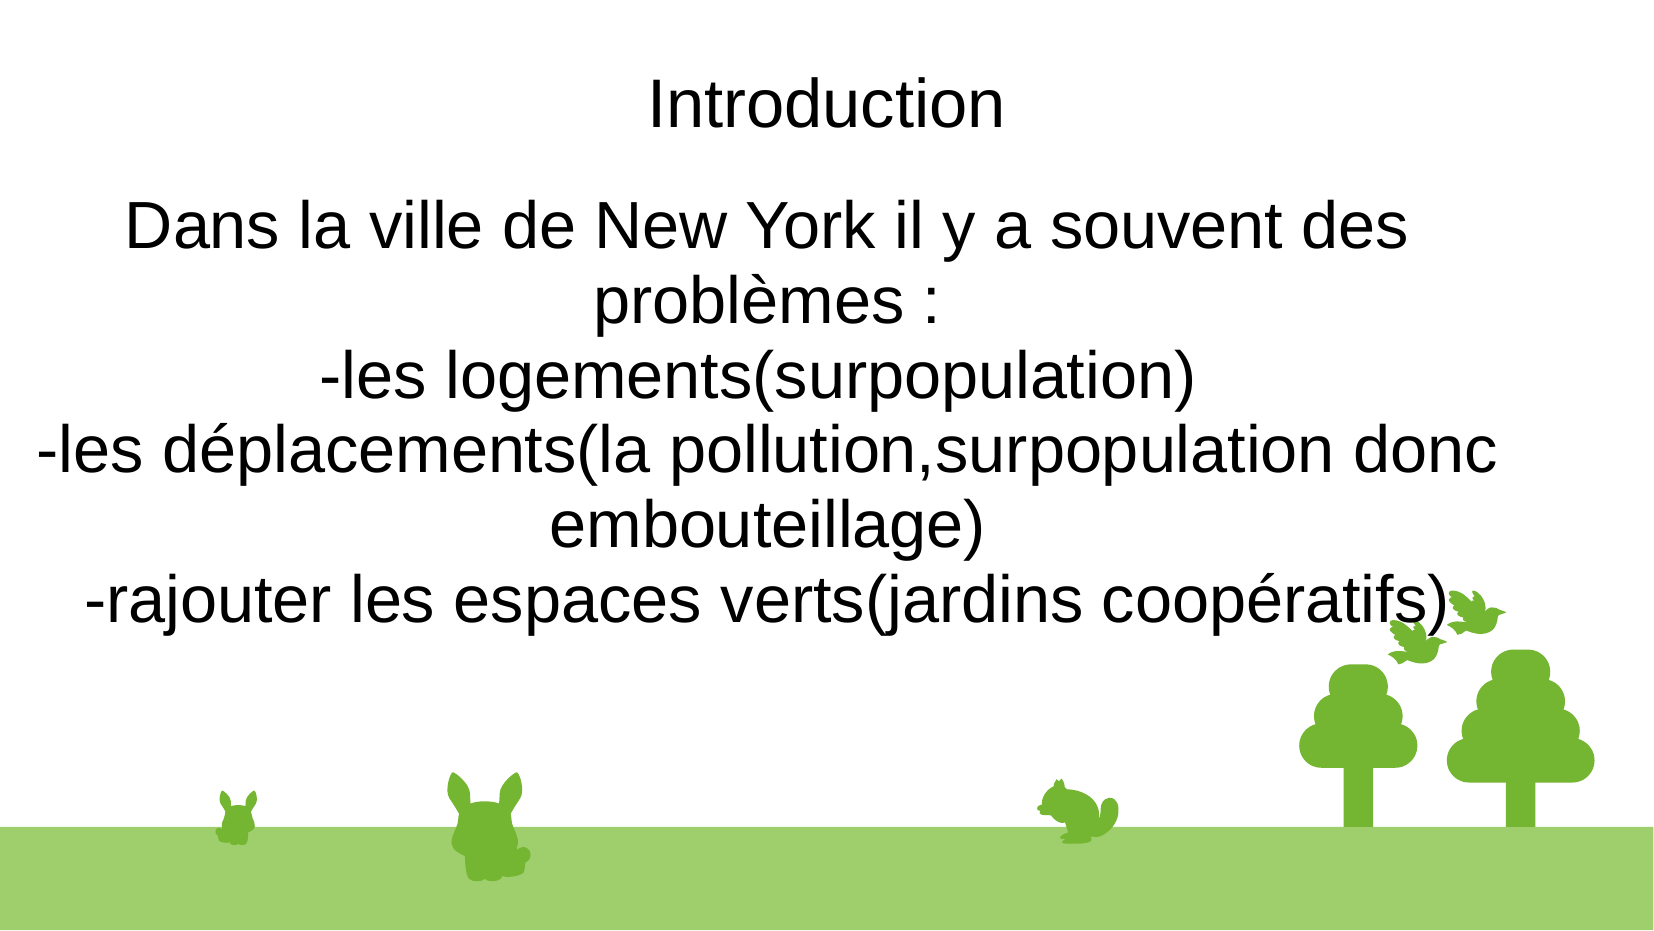

# Introduction
Dans la ville de New York il y a souvent des problèmes :
-les logements(surpopulation)
-les déplacements(la pollution,surpopulation donc embouteillage)
-rajouter les espaces verts(jardins coopératifs)